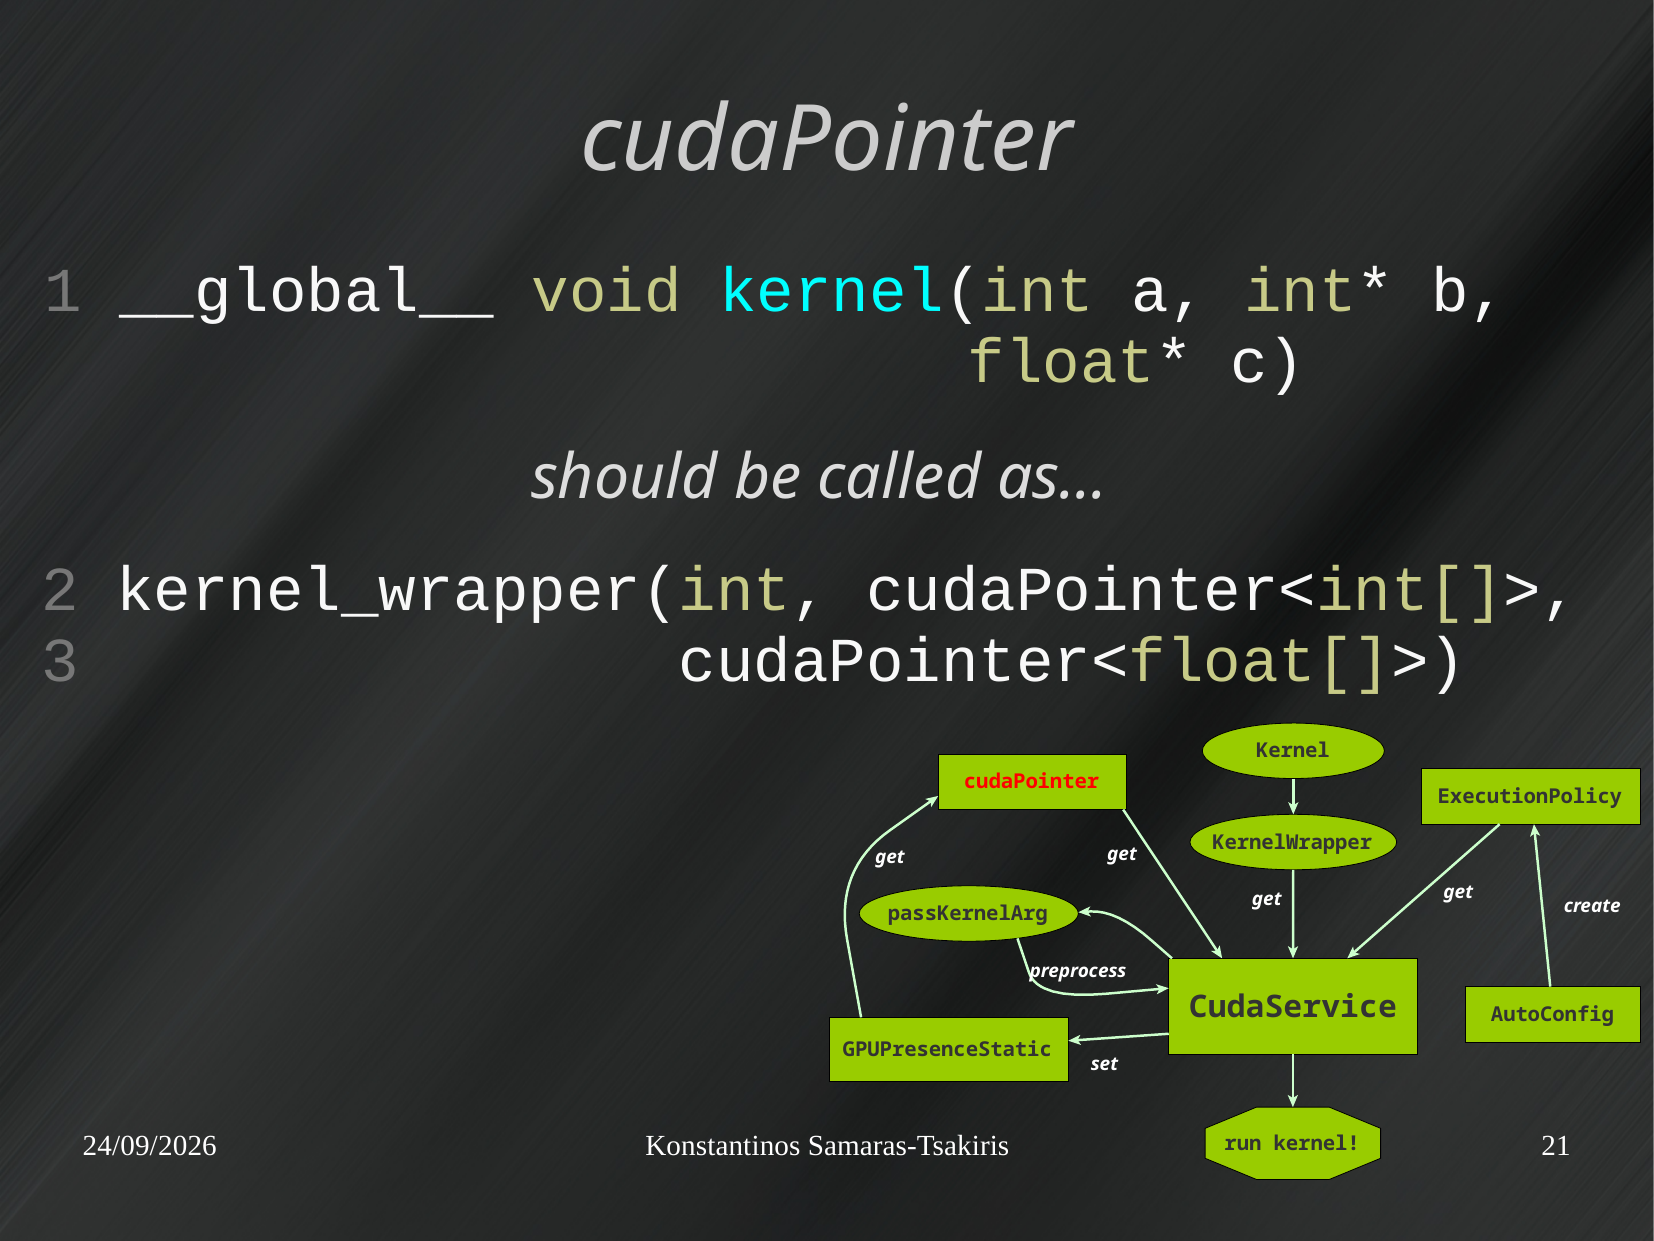

# cudaPointer
1 __global__ void kernel(int a, int* b, 														 float* c)
should be called as...
2 kernel_wrapper(int, cudaPointer<int[]>,
3 cudaPointer<float[]>)
Konstantinos Samaras-Tsakiris
21